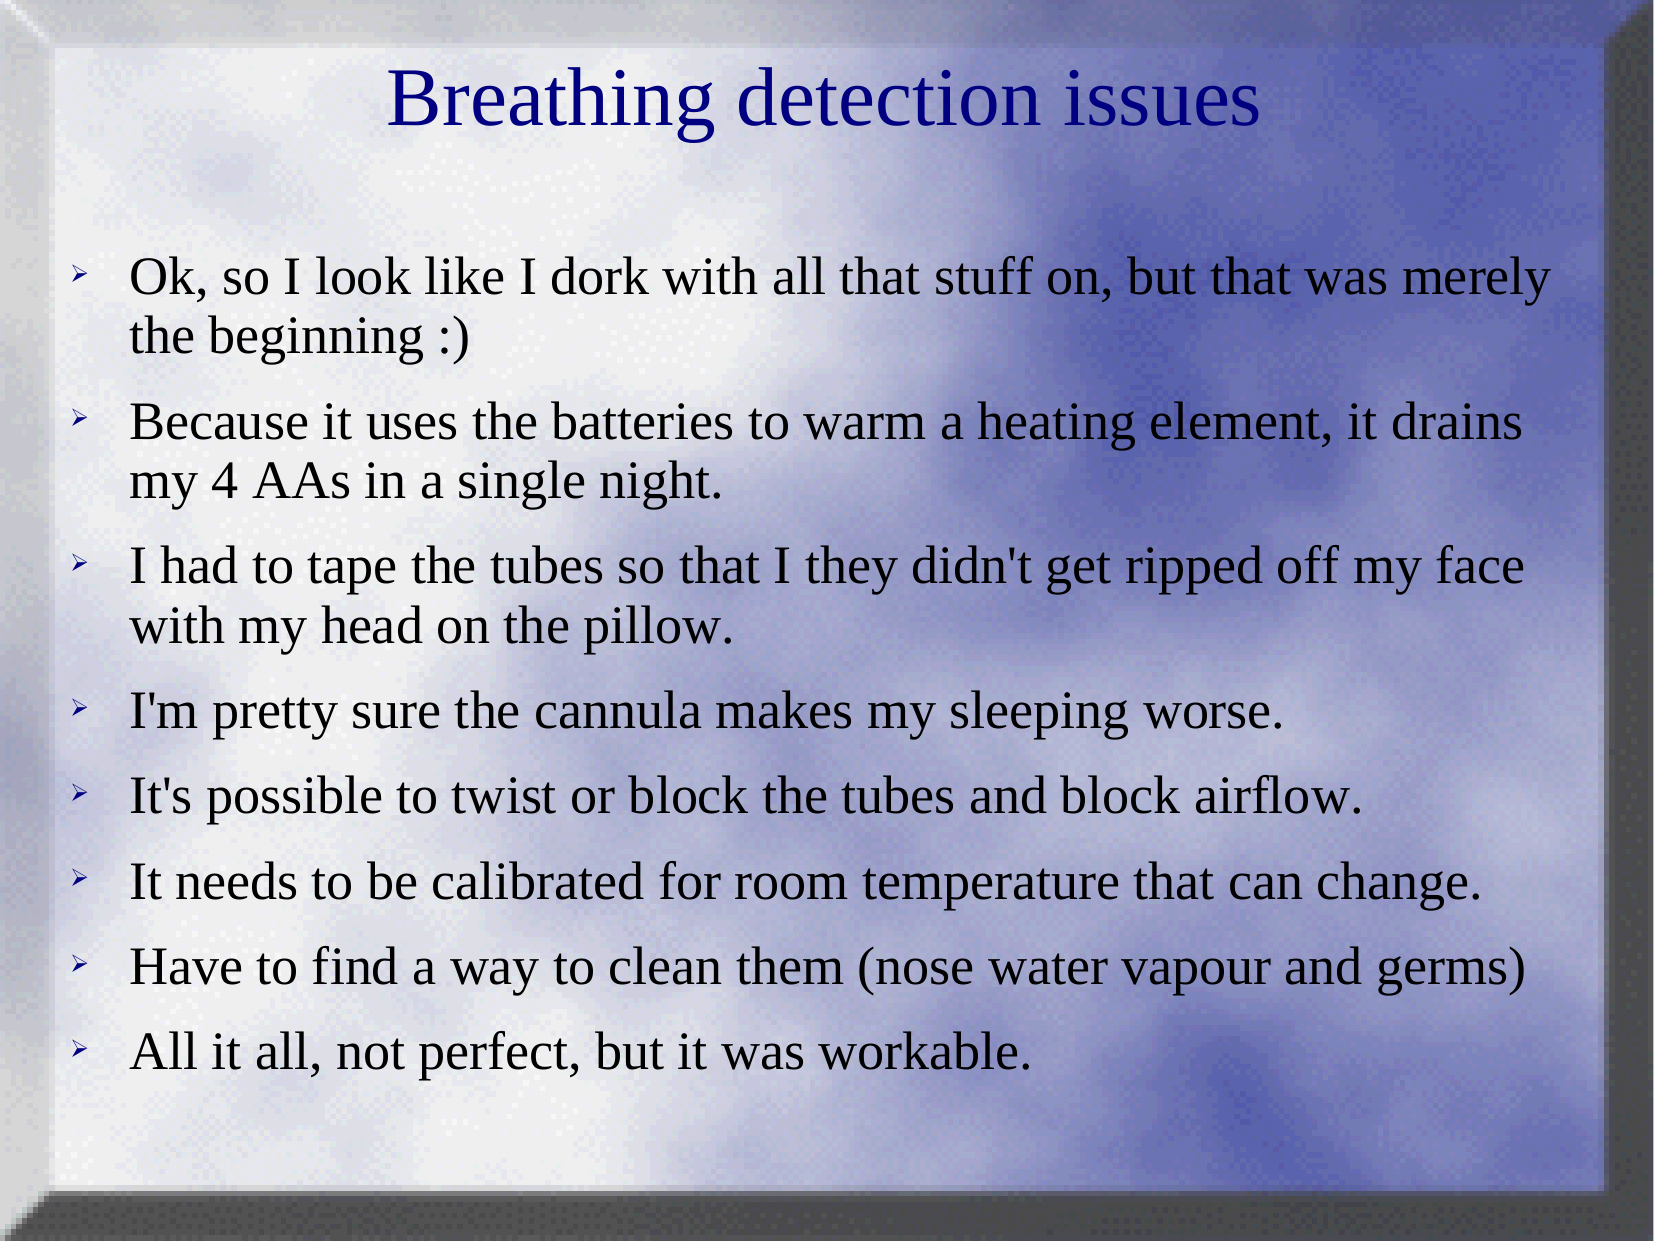

# Breathing detection issues
Ok, so I look like I dork with all that stuff on, but that was merely the beginning :)
Because it uses the batteries to warm a heating element, it drains my 4 AAs in a single night.
I had to tape the tubes so that I they didn't get ripped off my face with my head on the pillow.
I'm pretty sure the cannula makes my sleeping worse.
It's possible to twist or block the tubes and block airflow.
It needs to be calibrated for room temperature that can change.
Have to find a way to clean them (nose water vapour and germs)
All it all, not perfect, but it was workable.